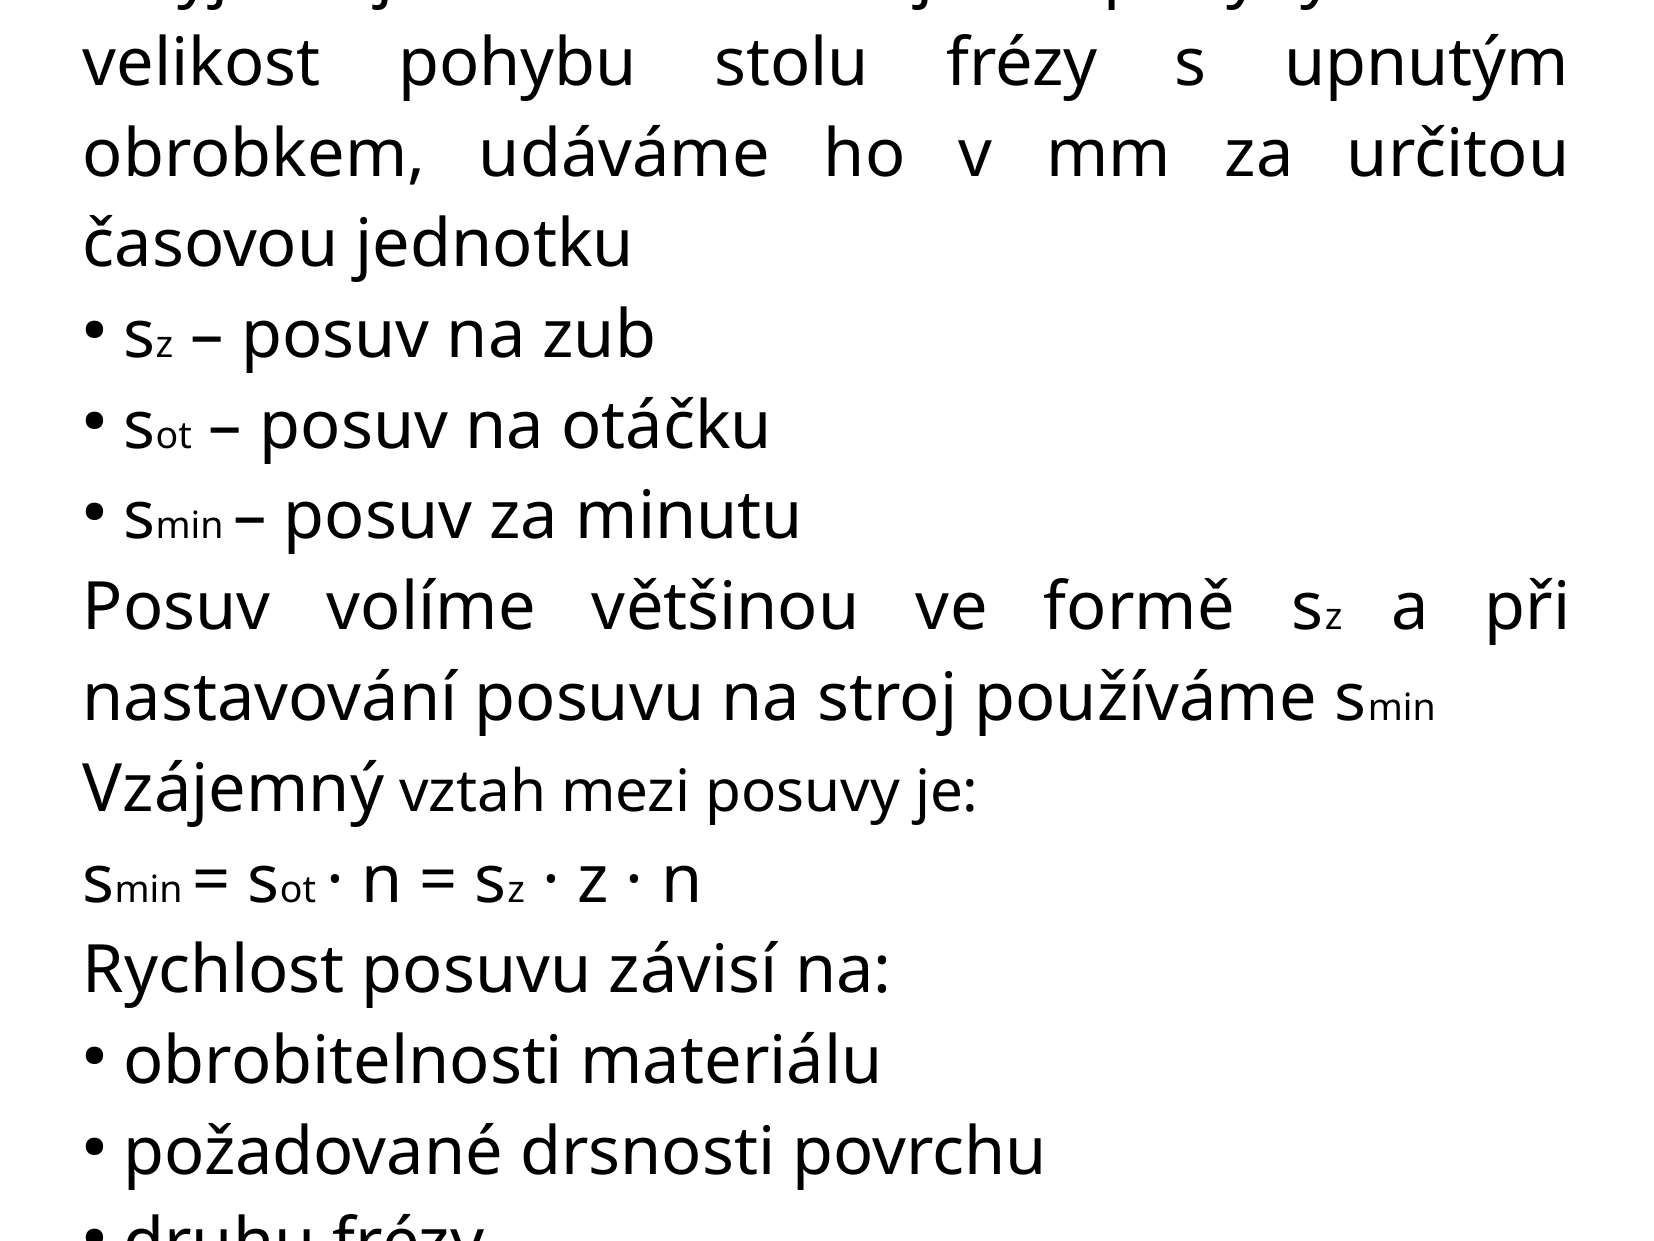

# Posuv s
- vyjadřuje velikost vedlejšího pohyby neboli velikost pohybu stolu frézy s upnutým obrobkem, udáváme ho v mm za určitou časovou jednotku
 sz – posuv na zub
 sot – posuv na otáčku
 smin – posuv za minutu
Posuv volíme většinou ve formě sz a při nastavování posuvu na stroj používáme smin
Vzájemný vztah mezi posuvy je:
smin = sot · n = sz · z · n
Rychlost posuvu závisí na:
 obrobitelnosti materiálu
 požadované drsnosti povrchu
 druhu frézy
 tuhosti soustavy stroj-obrobek-nástroj